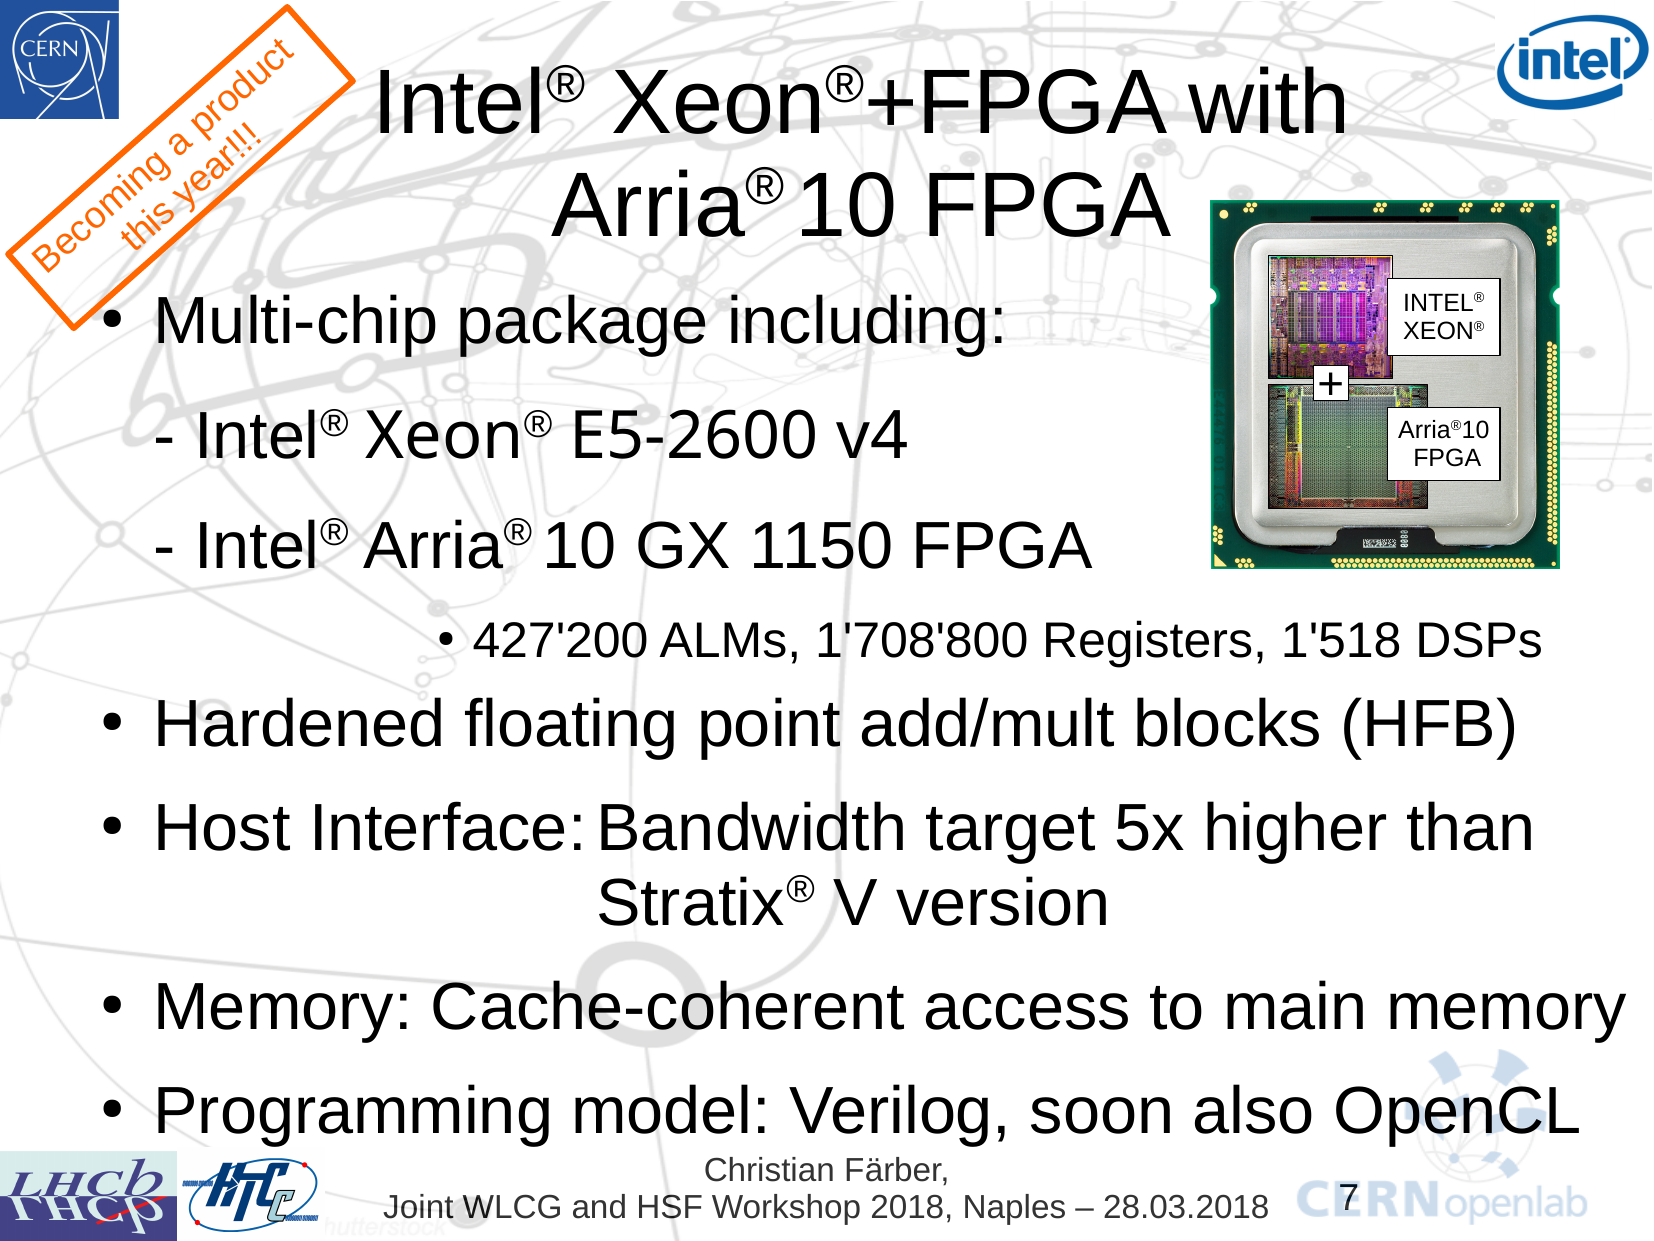

# Intel® Xeon®+FPGA with Arria® 10 FPGA
Becoming a product
this year!!!
INTEL®
XEON®
+
Arria®10
 FPGA
Multi-chip package including:
- Intel® Xeon® E5-2600 v4
- Intel® Arria® 10 GX 1150 FPGA
427'200 ALMs, 1'708'800 Registers, 1'518 DSPs
Hardened floating point add/mult blocks (HFB)
Host Interface:	Bandwidth target 5x higher than Stratix® V version
Memory: Cache-coherent access to main memory
Programming model: Verilog, soon also OpenCL